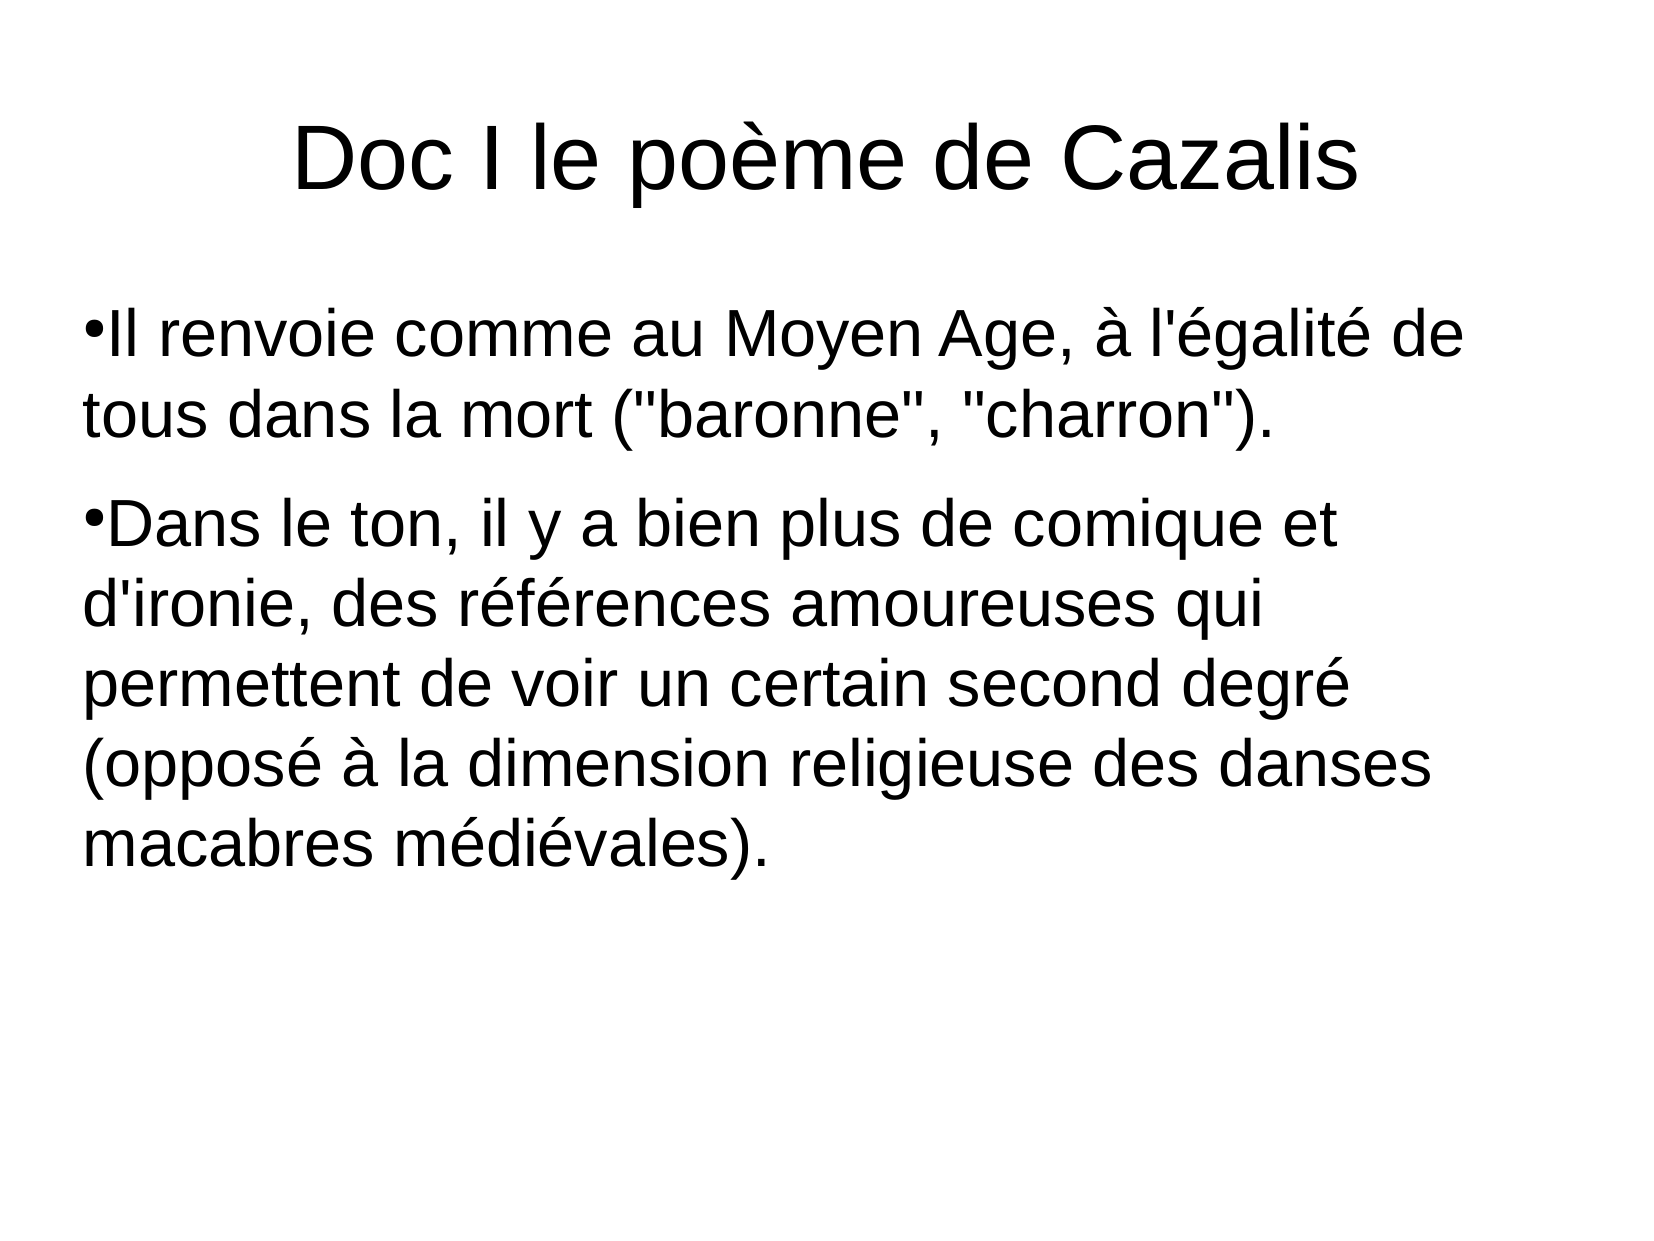

# Doc I le poème de Cazalis
Il renvoie comme au Moyen Age, à l'égalité de tous dans la mort ("baronne", "charron").
Dans le ton, il y a bien plus de comique et d'ironie, des références amoureuses qui permettent de voir un certain second degré (opposé à la dimension religieuse des danses macabres médiévales).